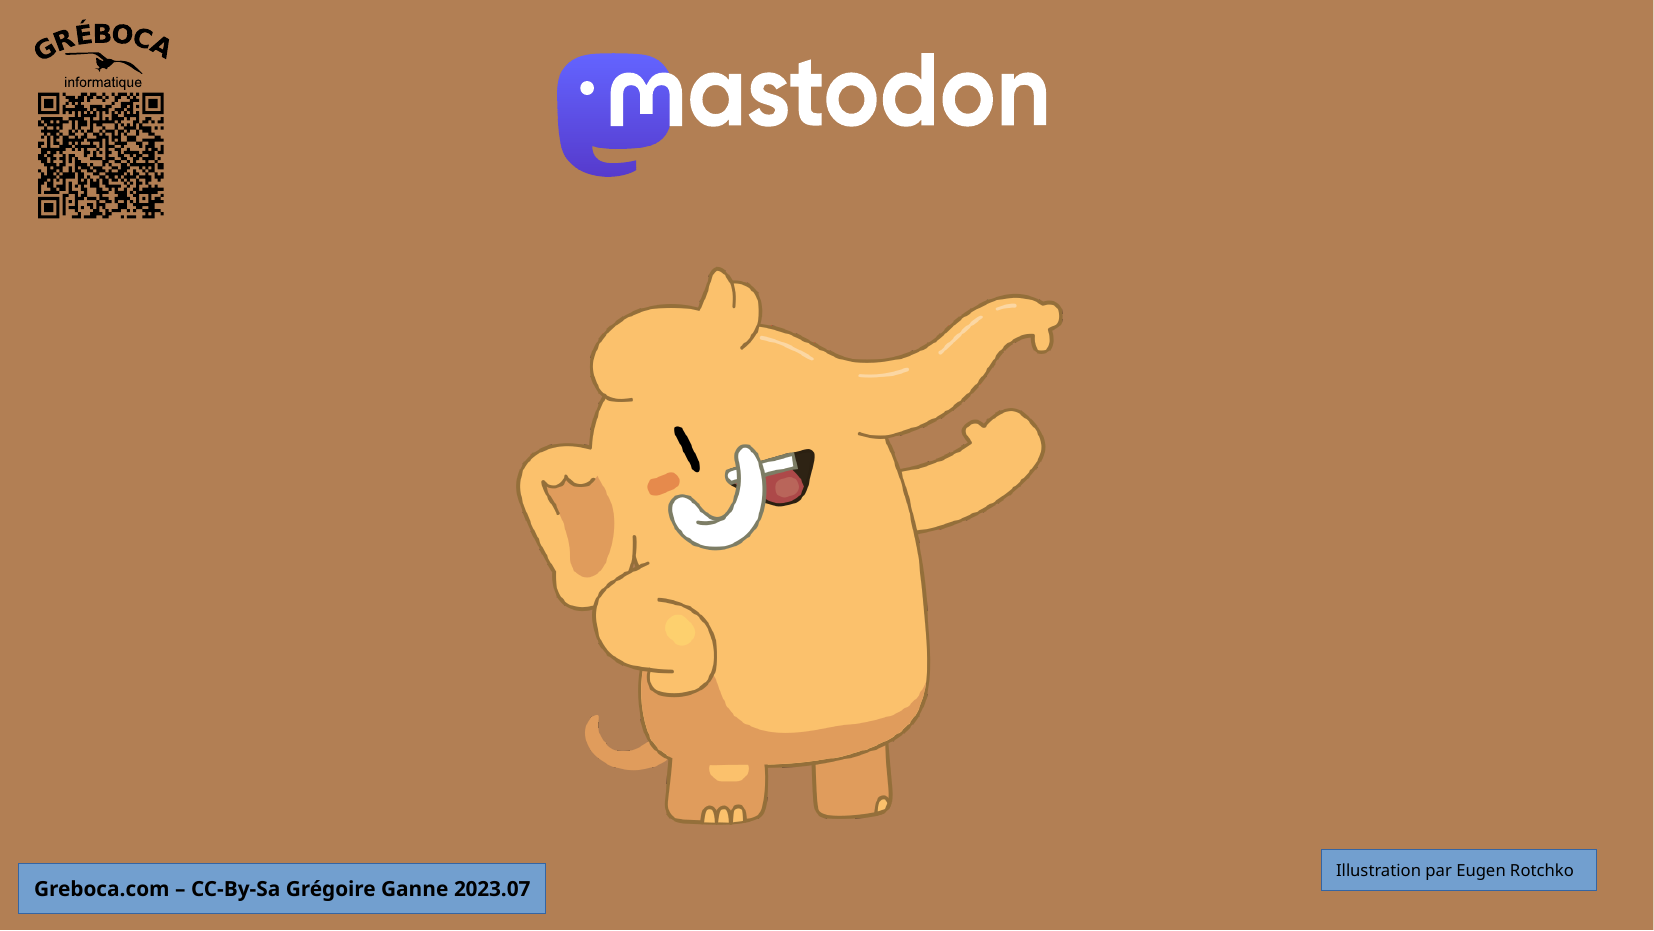

#
Illustration par Eugen Rotchko
Greboca.com – CC-By-Sa Grégoire Ganne 2023.07